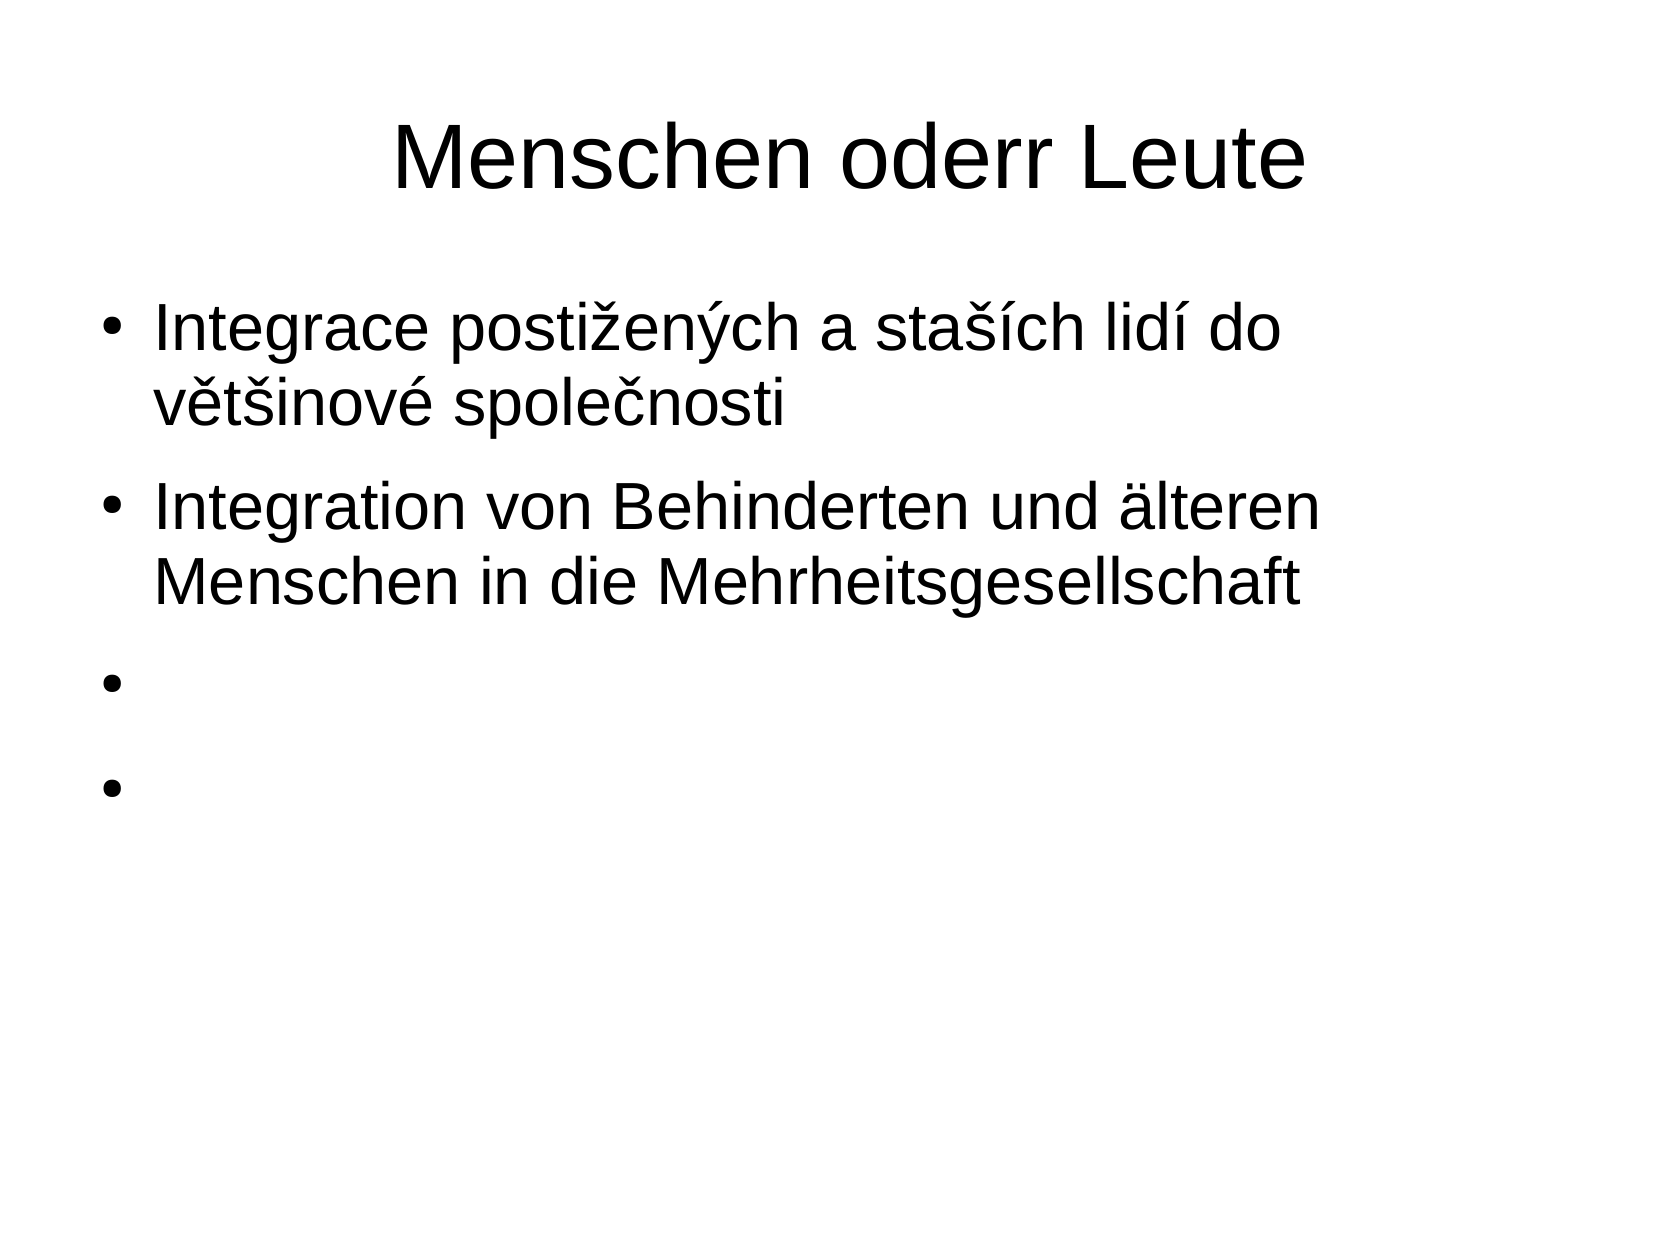

# Menschen oderr Leute
Integrace postižených a staších lidí do většinové společnosti
Integration von Behinderten und älteren Menschen in die Mehrheitsgesellschaft